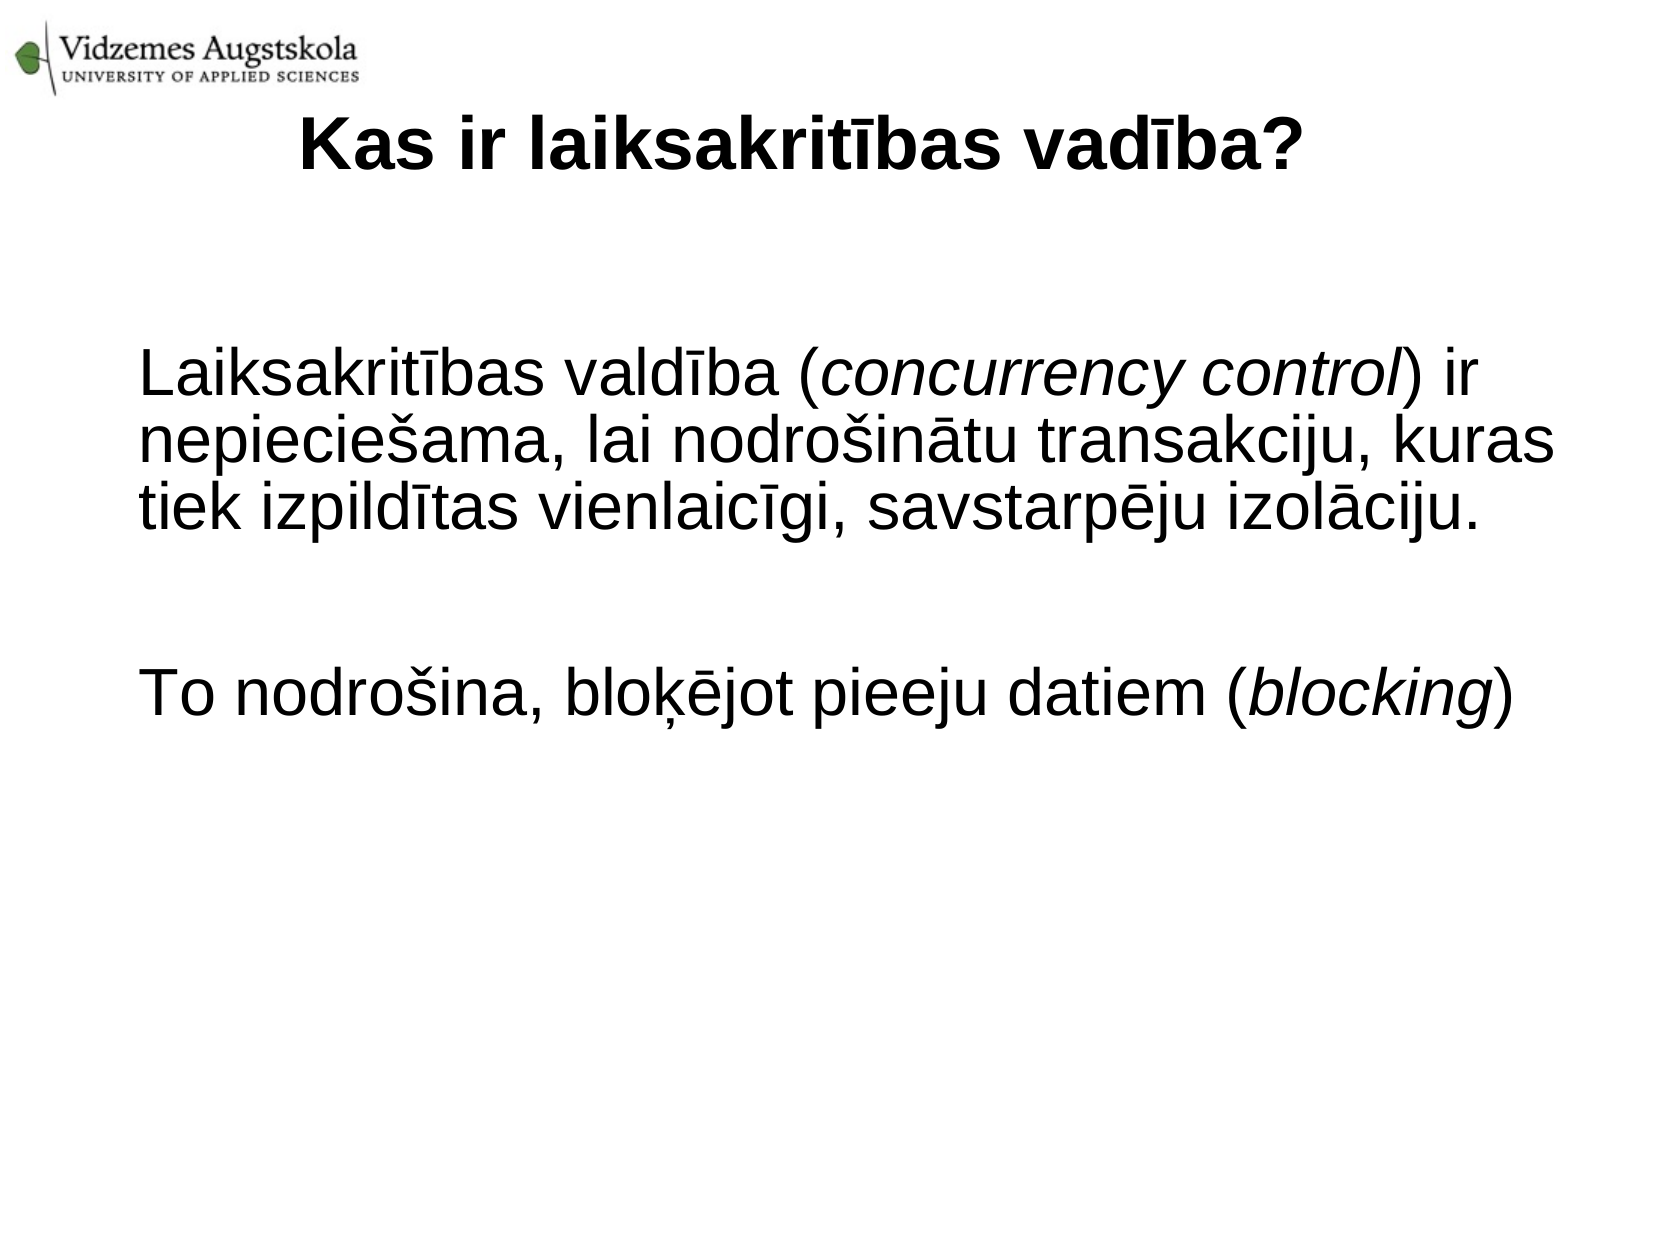

# Kas ir laiksakritības vadība?
Laiksakritības valdība (concurrency control) ir nepieciešama, lai nodrošinātu transakciju, kuras tiek izpildītas vienlaicīgi, savstarpēju izolāciju.
To nodrošina, bloķējot pieeju datiem (blocking)